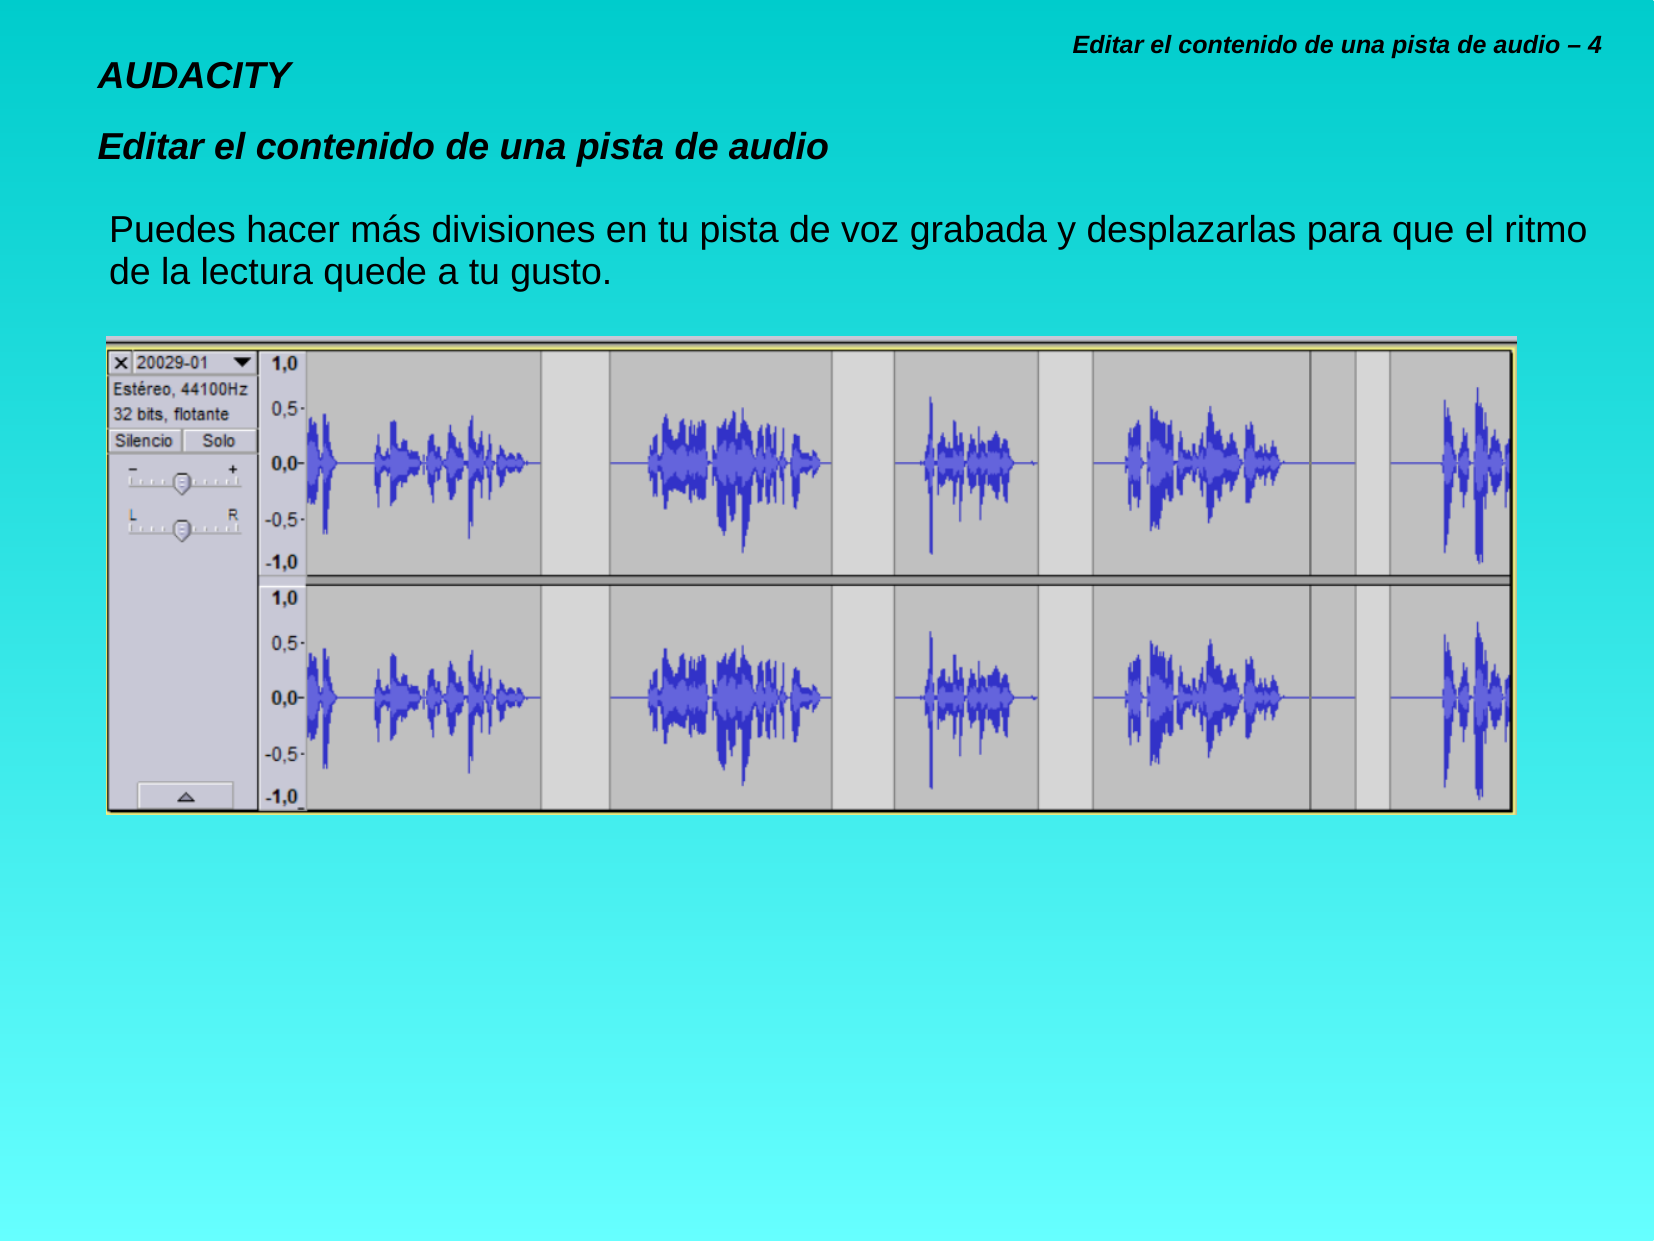

Editar el contenido de una pista de audio – 4
AUDACITY
Editar el contenido de una pista de audio
Puedes hacer más divisiones en tu pista de voz grabada y desplazarlas para que el ritmo de la lectura quede a tu gusto.